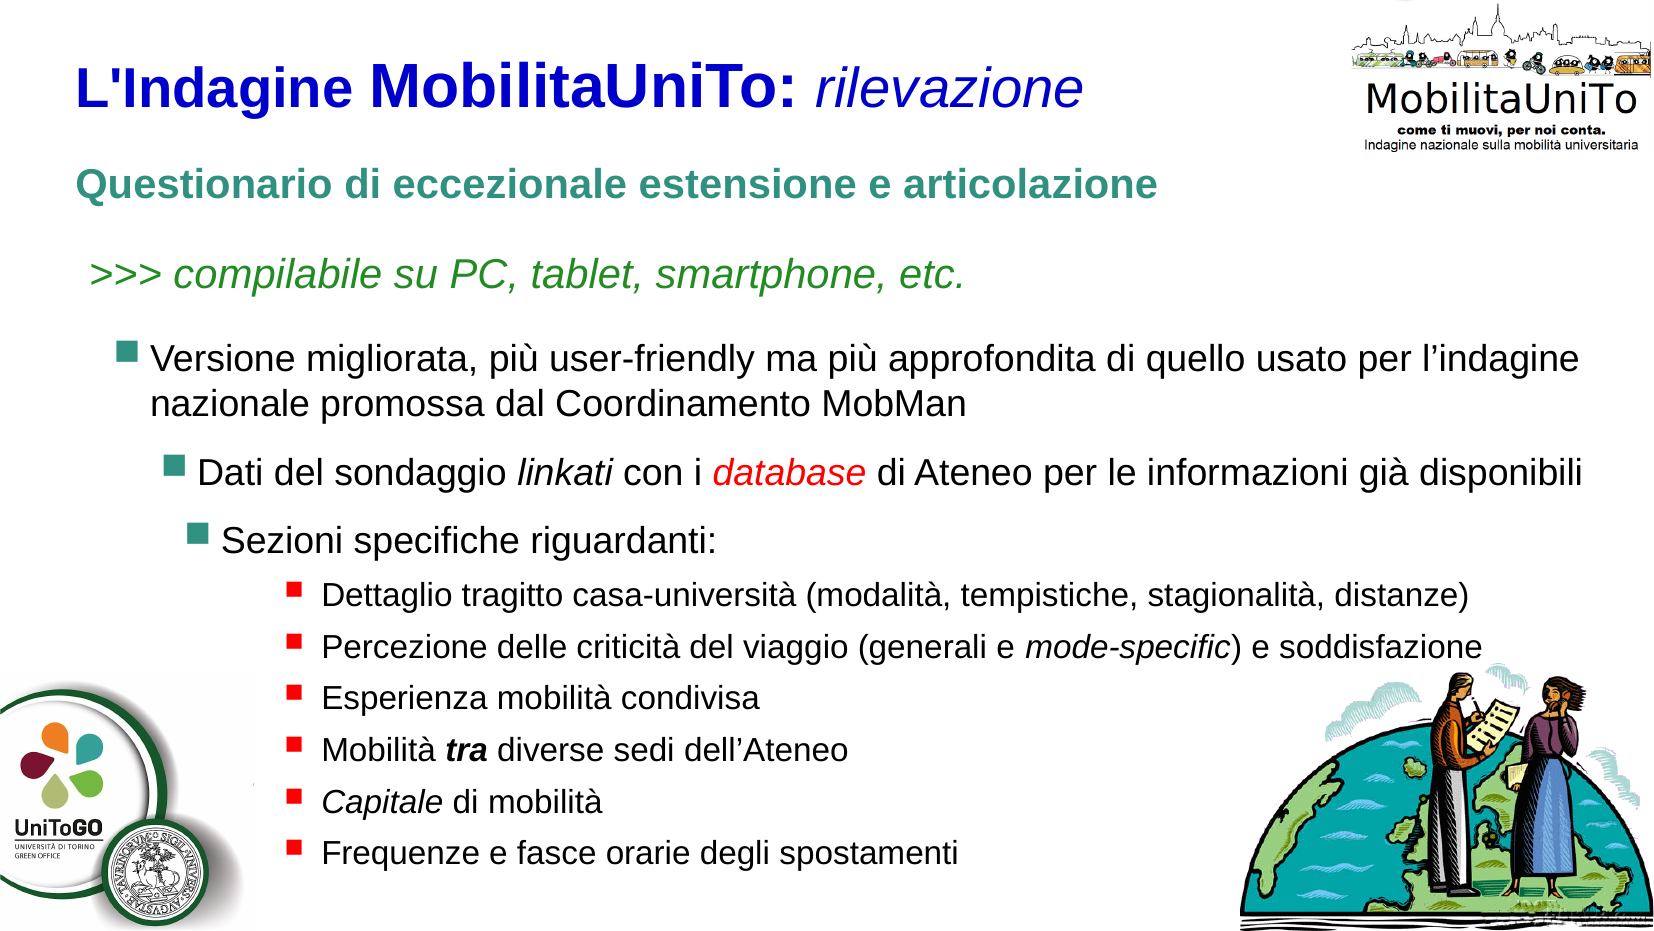

# L'Indagine MobilitaUniTo: rilevazione
Questionario di eccezionale estensione e articolazione
>>> compilabile su PC, tablet, smartphone, etc.
Versione migliorata, più user-friendly ma più approfondita di quello usato per l’indagine nazionale promossa dal Coordinamento MobMan
Dati del sondaggio linkati con i database di Ateneo per le informazioni già disponibili
Sezioni specifiche riguardanti:
Dettaglio tragitto casa-università (modalità, tempistiche, stagionalità, distanze)
Percezione delle criticità del viaggio (generali e mode-specific) e soddisfazione
Esperienza mobilità condivisa
Mobilità tra diverse sedi dell’Ateneo
Capitale di mobilità
Frequenze e fasce orarie degli spostamenti